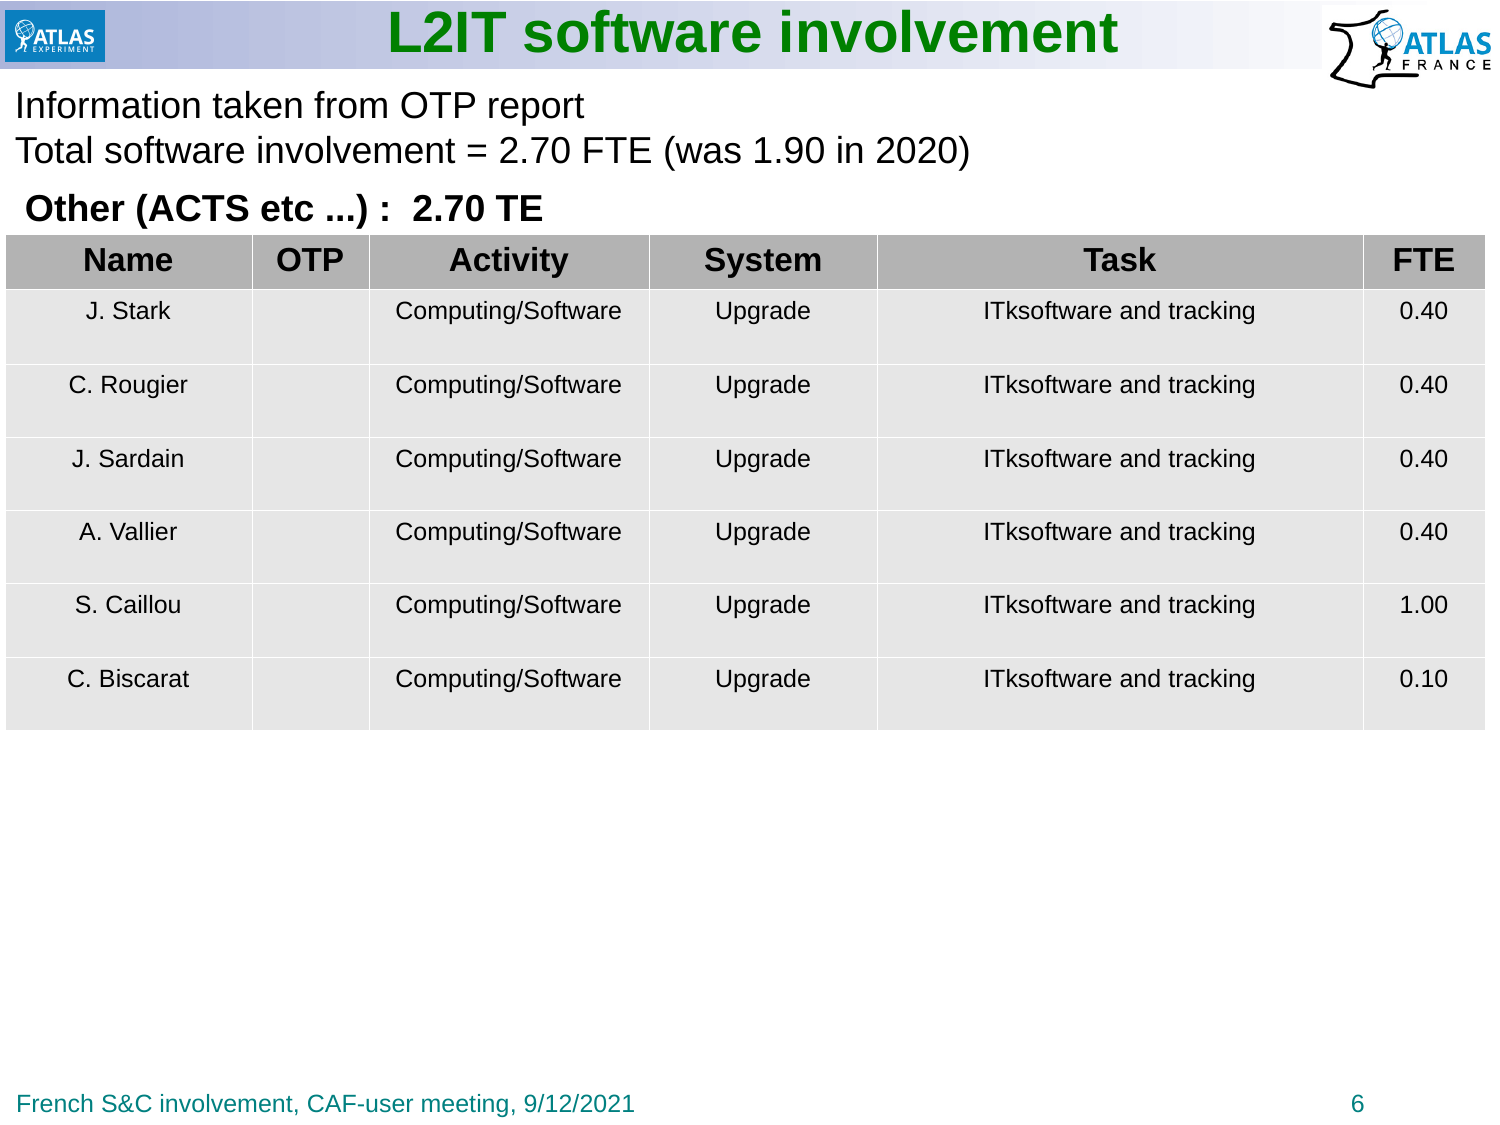

L2IT software involvement
Information taken from OTP report
Total software involvement = 2.70 FTE (was 1.90 in 2020)
Other (ACTS etc ...) : 2.70 TE
| Name | OTP | Activity | System | Task | FTE |
| --- | --- | --- | --- | --- | --- |
| J. Stark | | Computing/Software | Upgrade | ITksoftware and tracking | 0.40 |
| C. Rougier | | Computing/Software | Upgrade | ITksoftware and tracking | 0.40 |
| J. Sardain | | Computing/Software | Upgrade | ITksoftware and tracking | 0.40 |
| A. Vallier | | Computing/Software | Upgrade | ITksoftware and tracking | 0.40 |
| S. Caillou | | Computing/Software | Upgrade | ITksoftware and tracking | 1.00 |
| C. Biscarat | | Computing/Software | Upgrade | ITksoftware and tracking | 0.10 |